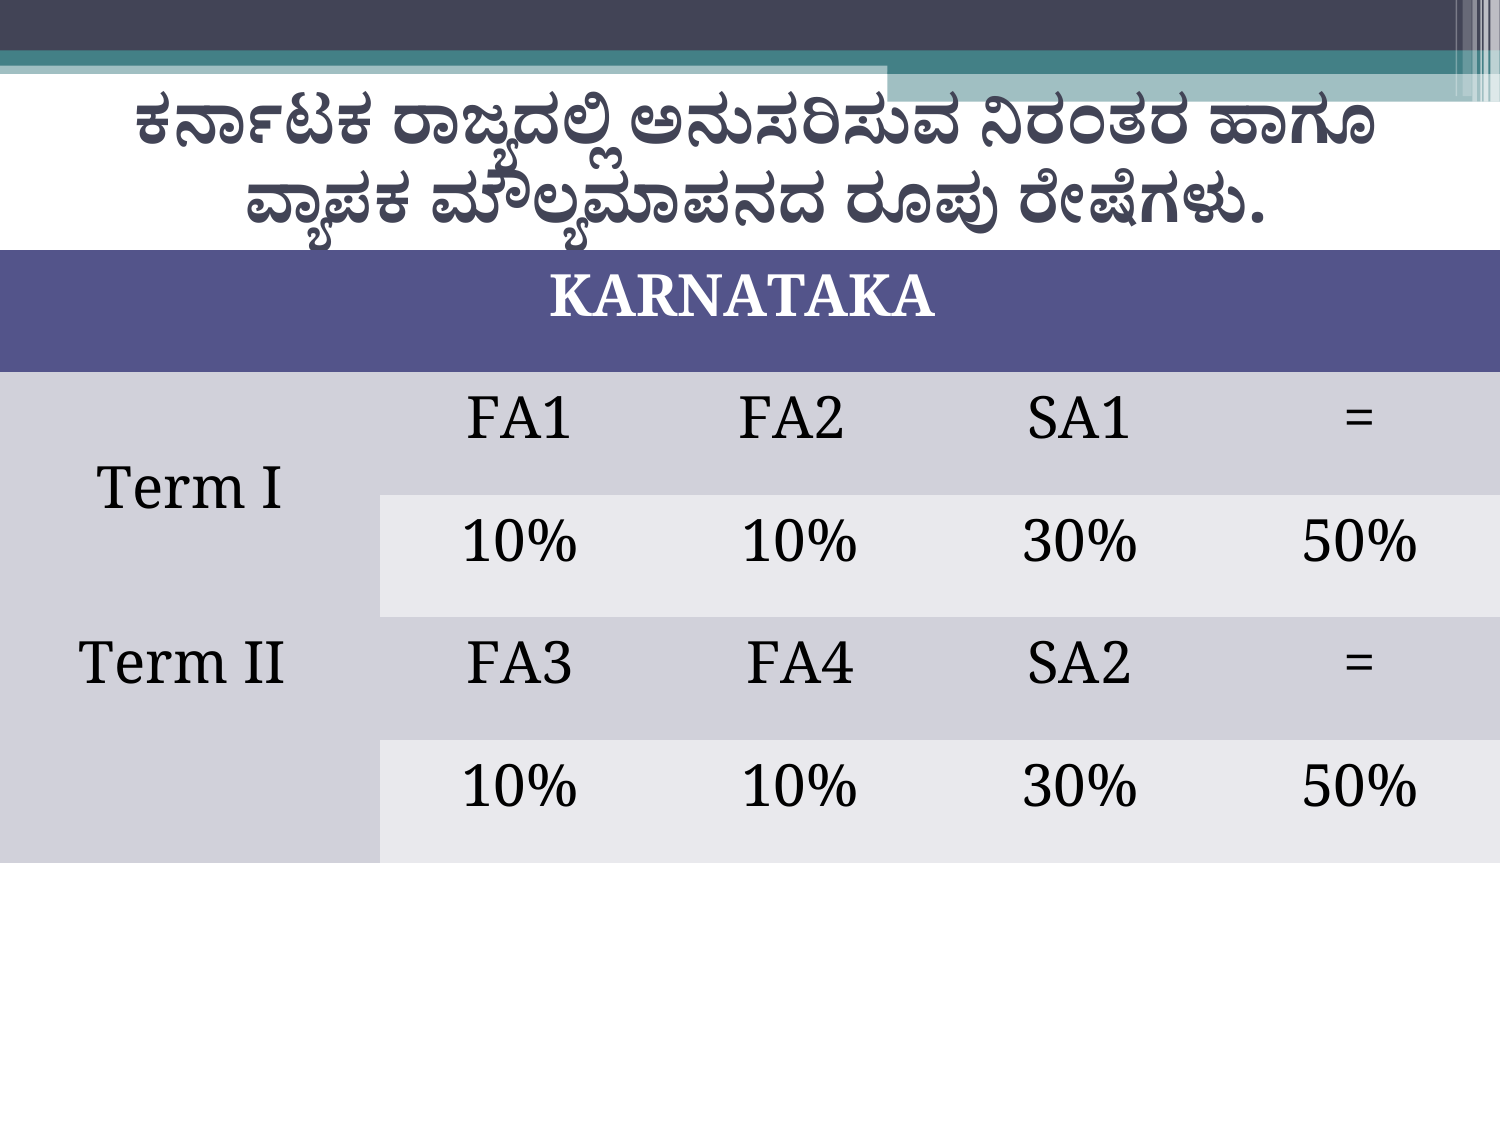

# ಕರ್ನಾಟಕ ರಾಜ್ಯದಲ್ಲಿ ಅನುಸರಿಸುವ ನಿರಂತರ ಹಾಗೂ ವ್ಯಾಪಕ ಮೌಲ್ಯಮಾಪನದ ರೂಪು ರೇಷೆಗಳು.
| KARNATAKA | | | | |
| --- | --- | --- | --- | --- |
| Term I | FA1 | FA2 | SA1 | = |
| | 10% | 10% | 30% | 50% |
| Term II | FA3 | FA4 | SA2 | = |
| | 10% | 10% | 30% | 50% |